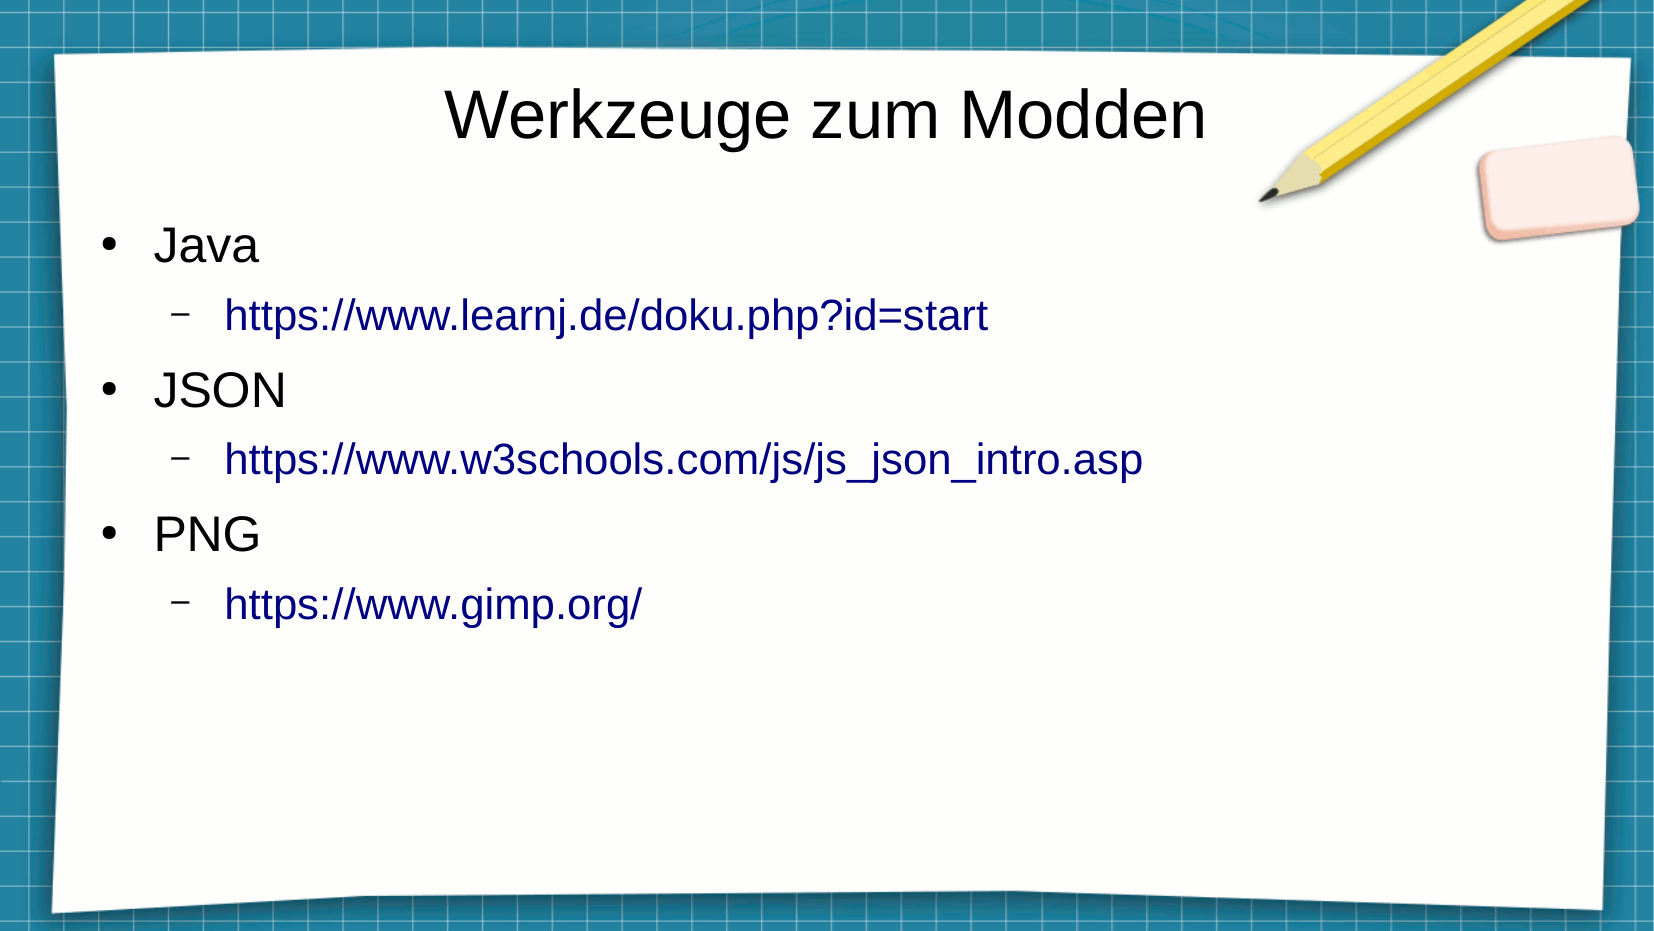

# Werkzeuge zum Modden
Java
https://www.learnj.de/doku.php?id=start
JSON
https://www.w3schools.com/js/js_json_intro.asp
PNG
https://www.gimp.org/